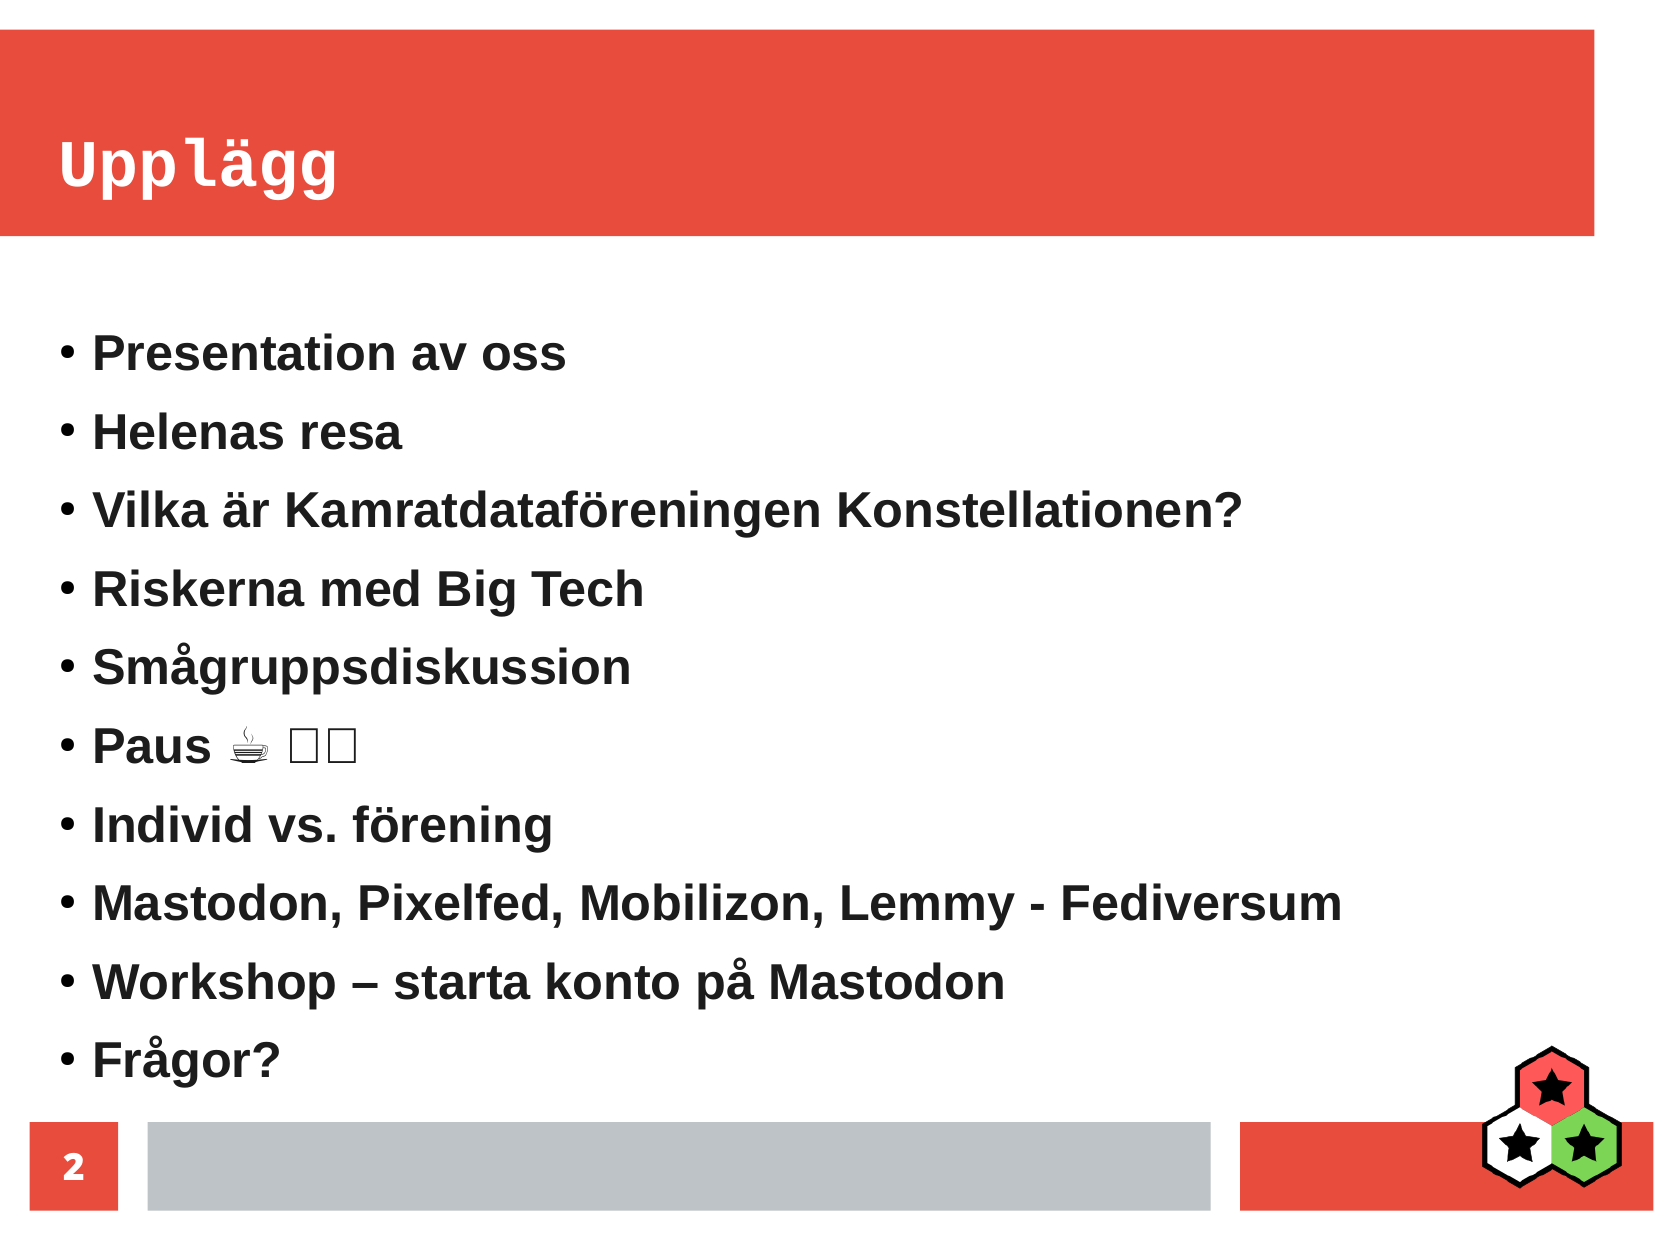

# Upplägg
Presentation av oss
Helenas resa
Vilka är Kamratdataföreningen Konstellationen?
Riskerna med Big Tech
Smågruppsdiskussion
Paus ☕ 🏃‍🕺💃
Individ vs. förening
Mastodon, Pixelfed, Mobilizon, Lemmy - Fediversum
Workshop – starta konto på Mastodon
Frågor?
2